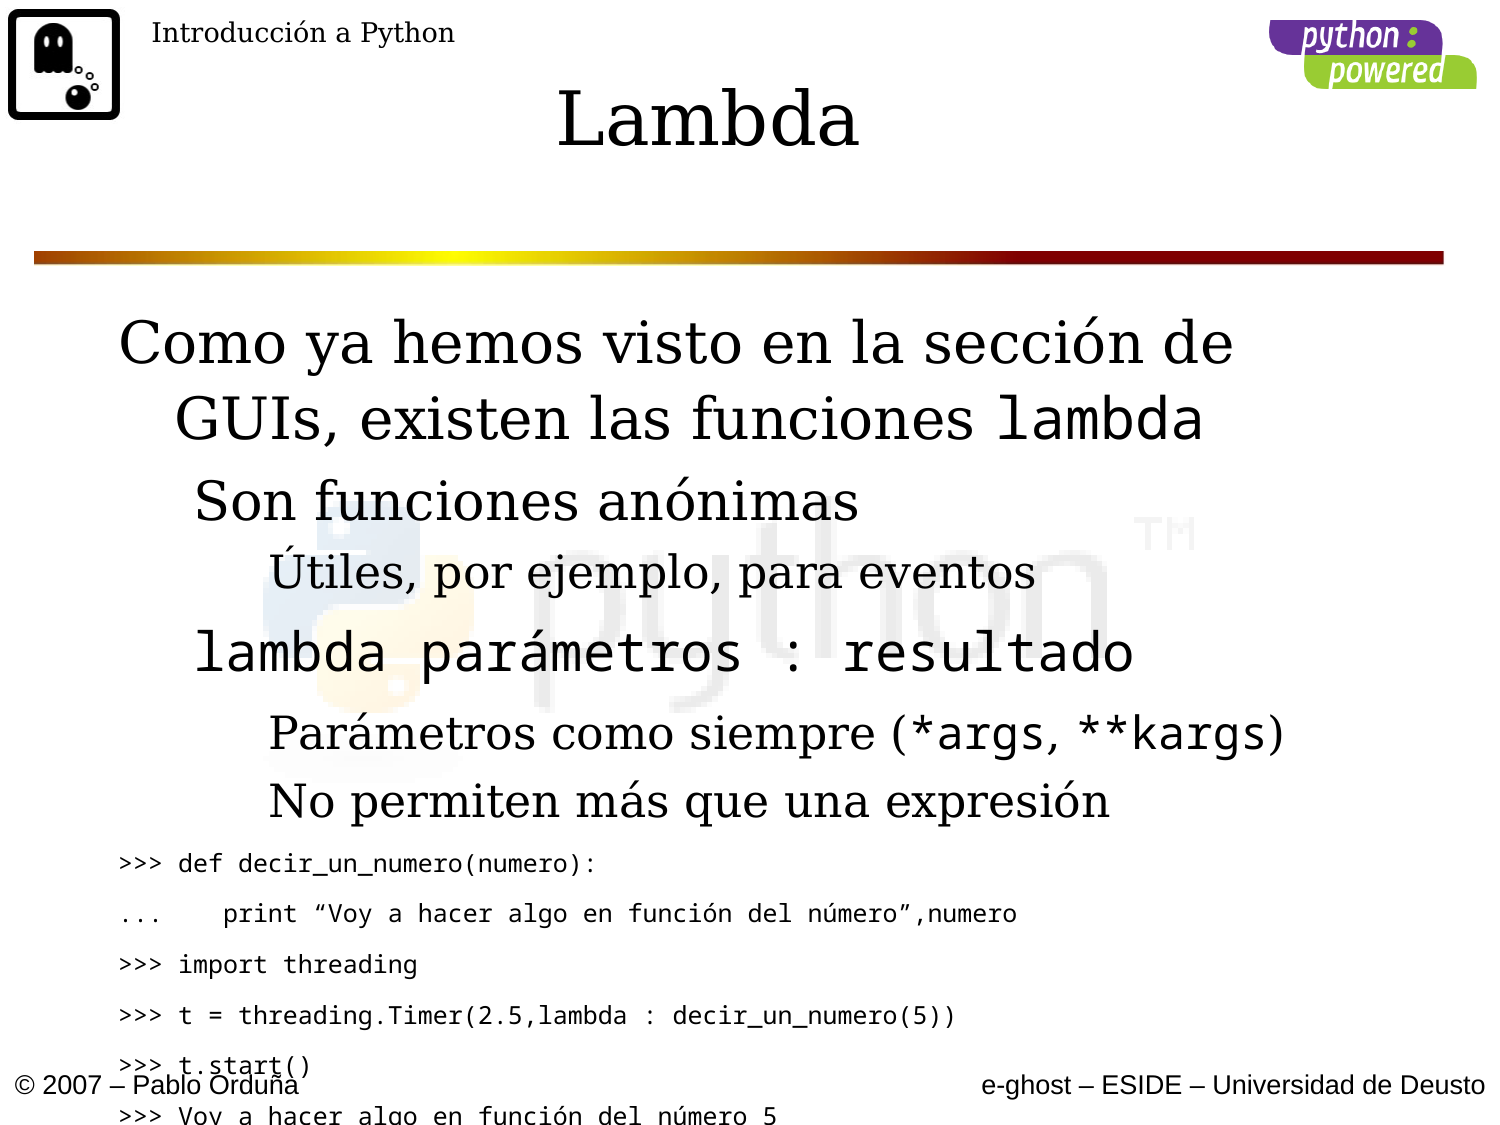

# Lambda
Como ya hemos visto en la sección de GUIs, existen las funciones lambda
Son funciones anónimas
Útiles, por ejemplo, para eventos
lambda parámetros : resultado
Parámetros como siempre (*args, **kargs)
No permiten más que una expresión
>>> def decir_un_numero(numero):
... print “Voy a hacer algo en función del número”,numero
>>> import threading
>>> t = threading.Timer(2.5,lambda : decir_un_numero(5))
>>> t.start()
>>> Voy a hacer algo en función del número 5